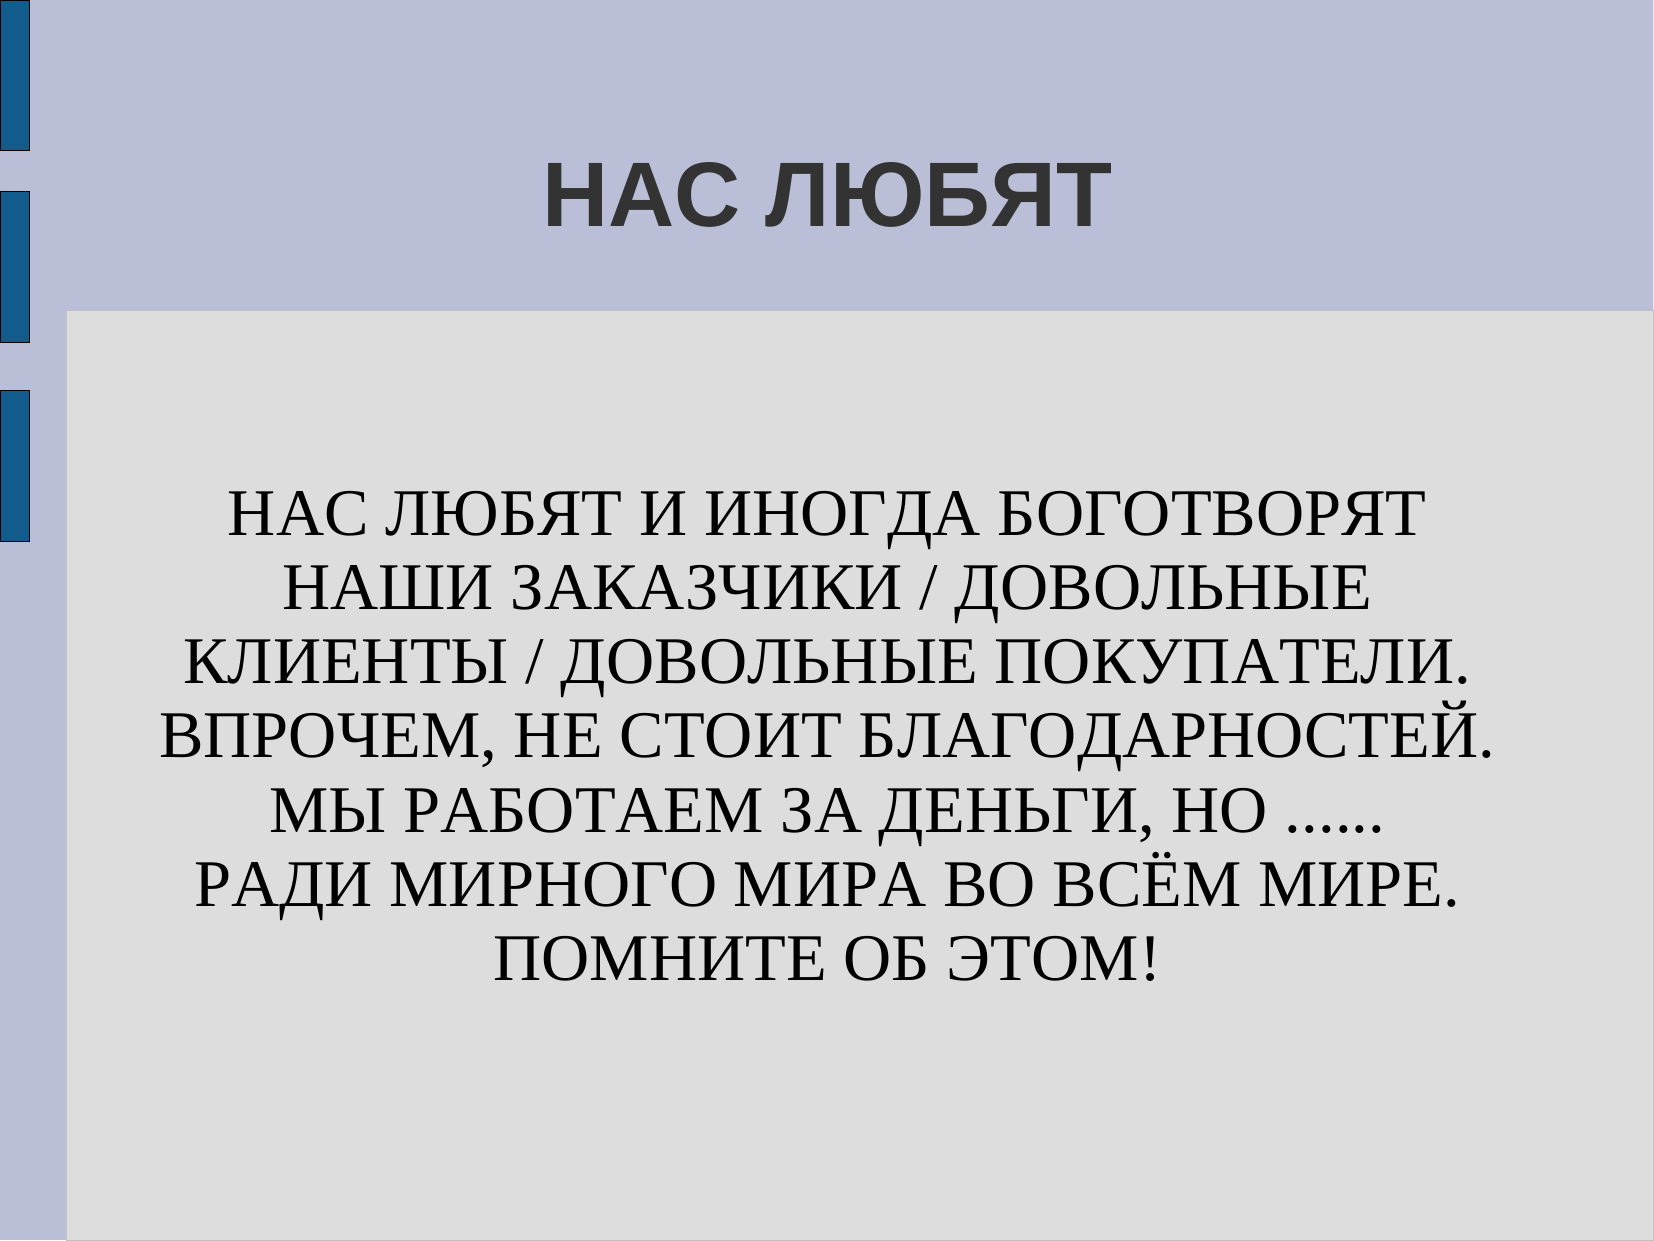

# НАС ЛЮБЯТ
НАС ЛЮБЯТ И ИНОГДА БОГОТВОРЯТ
НАШИ ЗАКАЗЧИКИ / ДОВОЛЬНЫЕ КЛИЕНТЫ / ДОВОЛЬНЫЕ ПОКУПАТЕЛИ.
ВПРОЧЕМ, НЕ СТОИТ БЛАГОДАРНОСТЕЙ.
МЫ РАБОТАЕМ ЗА ДЕНЬГИ, НО ......
РАДИ МИРНОГО МИРА ВО ВСЁМ МИРЕ.
ПОМНИТЕ ОБ ЭТОМ!